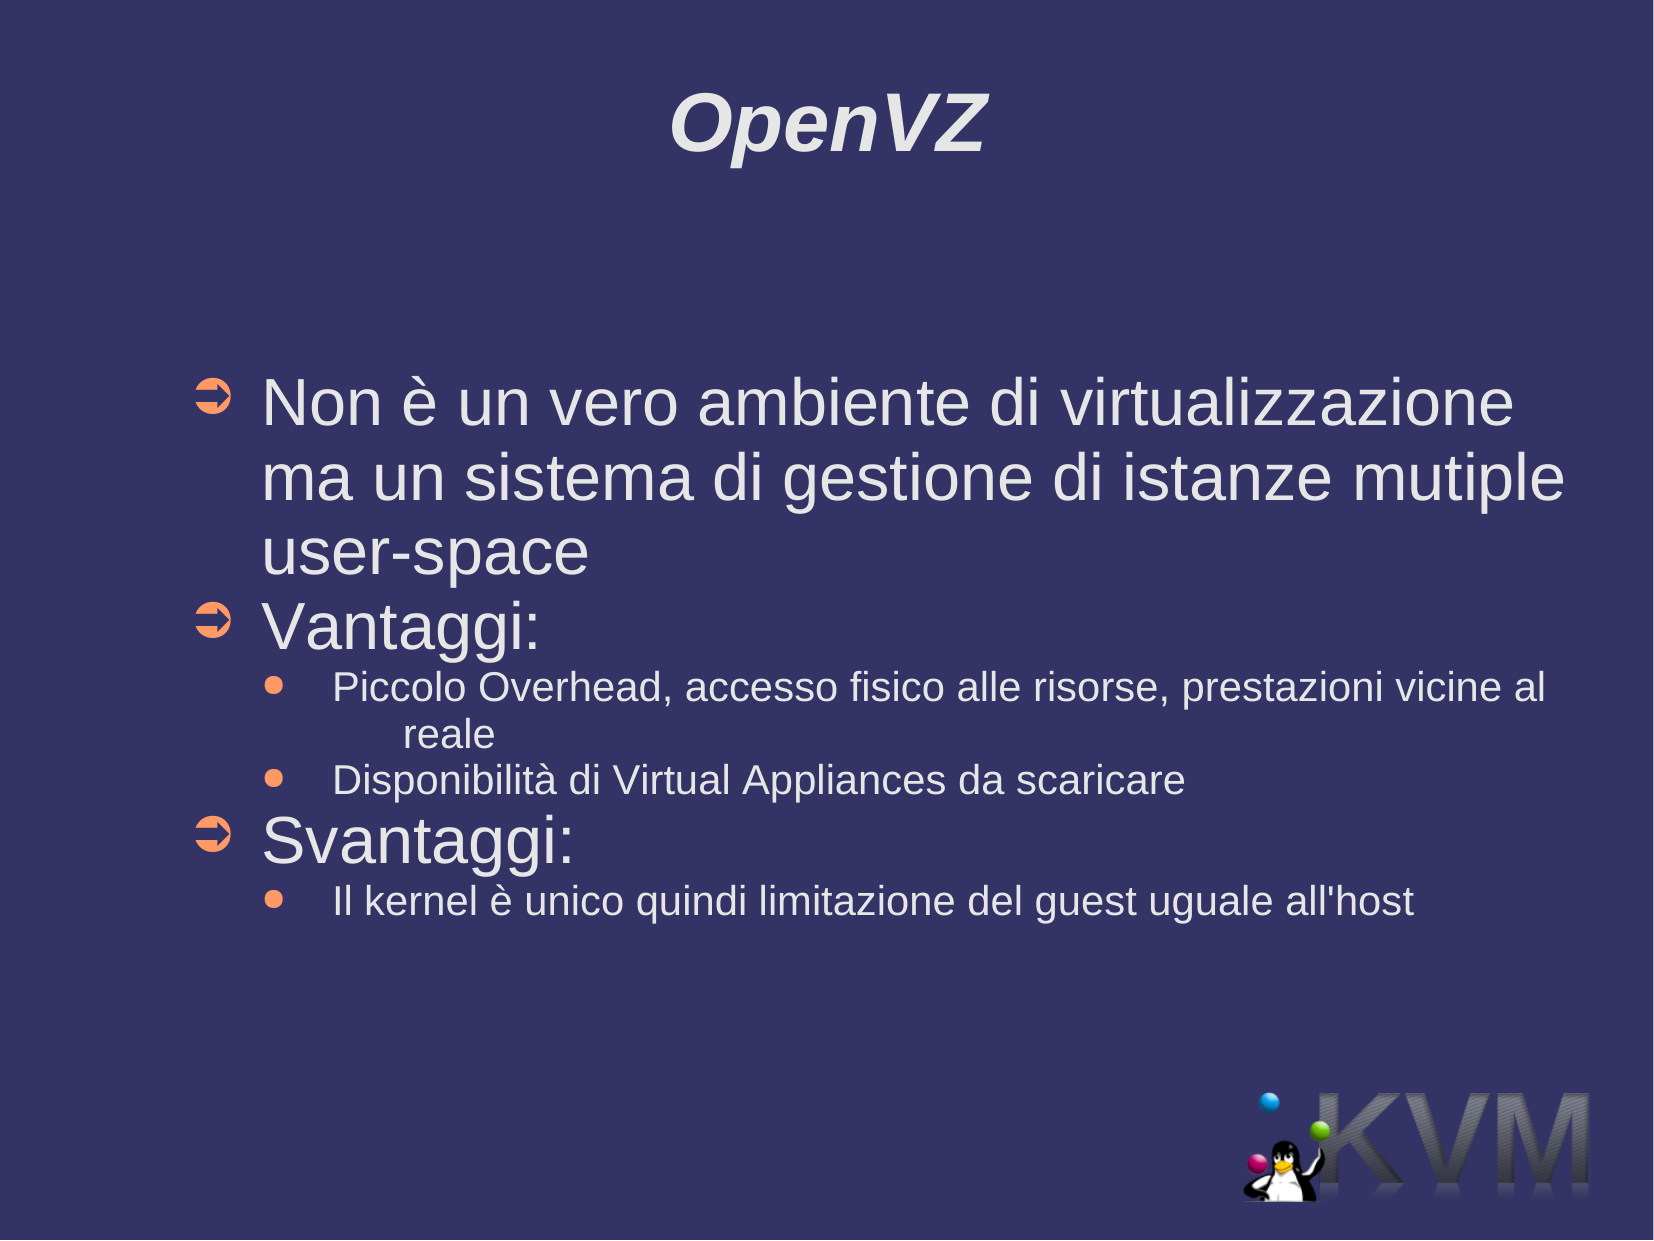

# OpenVZ
Non è un vero ambiente di virtualizzazione ma un sistema di gestione di istanze mutiple user-space
Vantaggi:
Piccolo Overhead, accesso fisico alle risorse, prestazioni vicine al reale
Disponibilità di Virtual Appliances da scaricare
Svantaggi:
Il kernel è unico quindi limitazione del guest uguale all'host